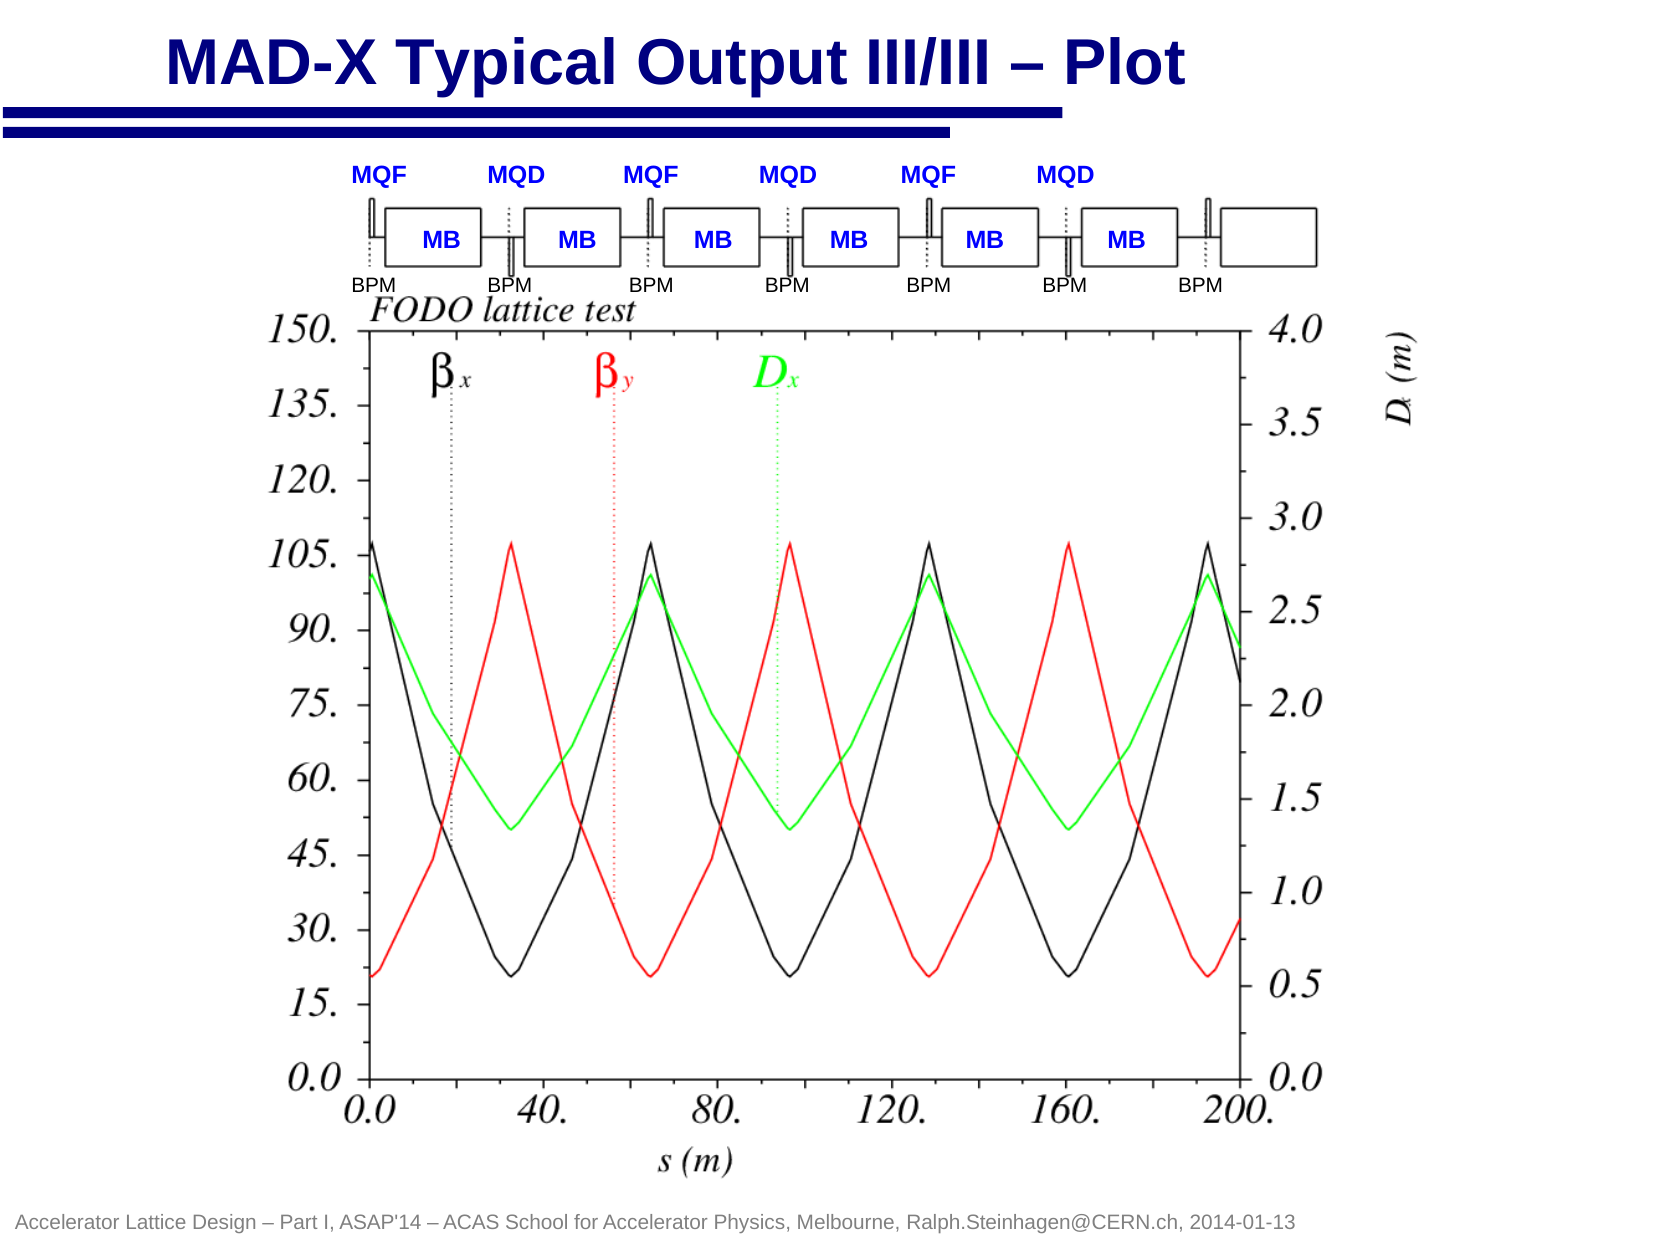

# MAD-X Typical Output III/III – Plot
MQF
MQD
MQF
MQD
MQF
MQD
MB
MB
MB
MB
MB
MB
BPM
BPM
BPM
BPM
BPM
BPM
BPM